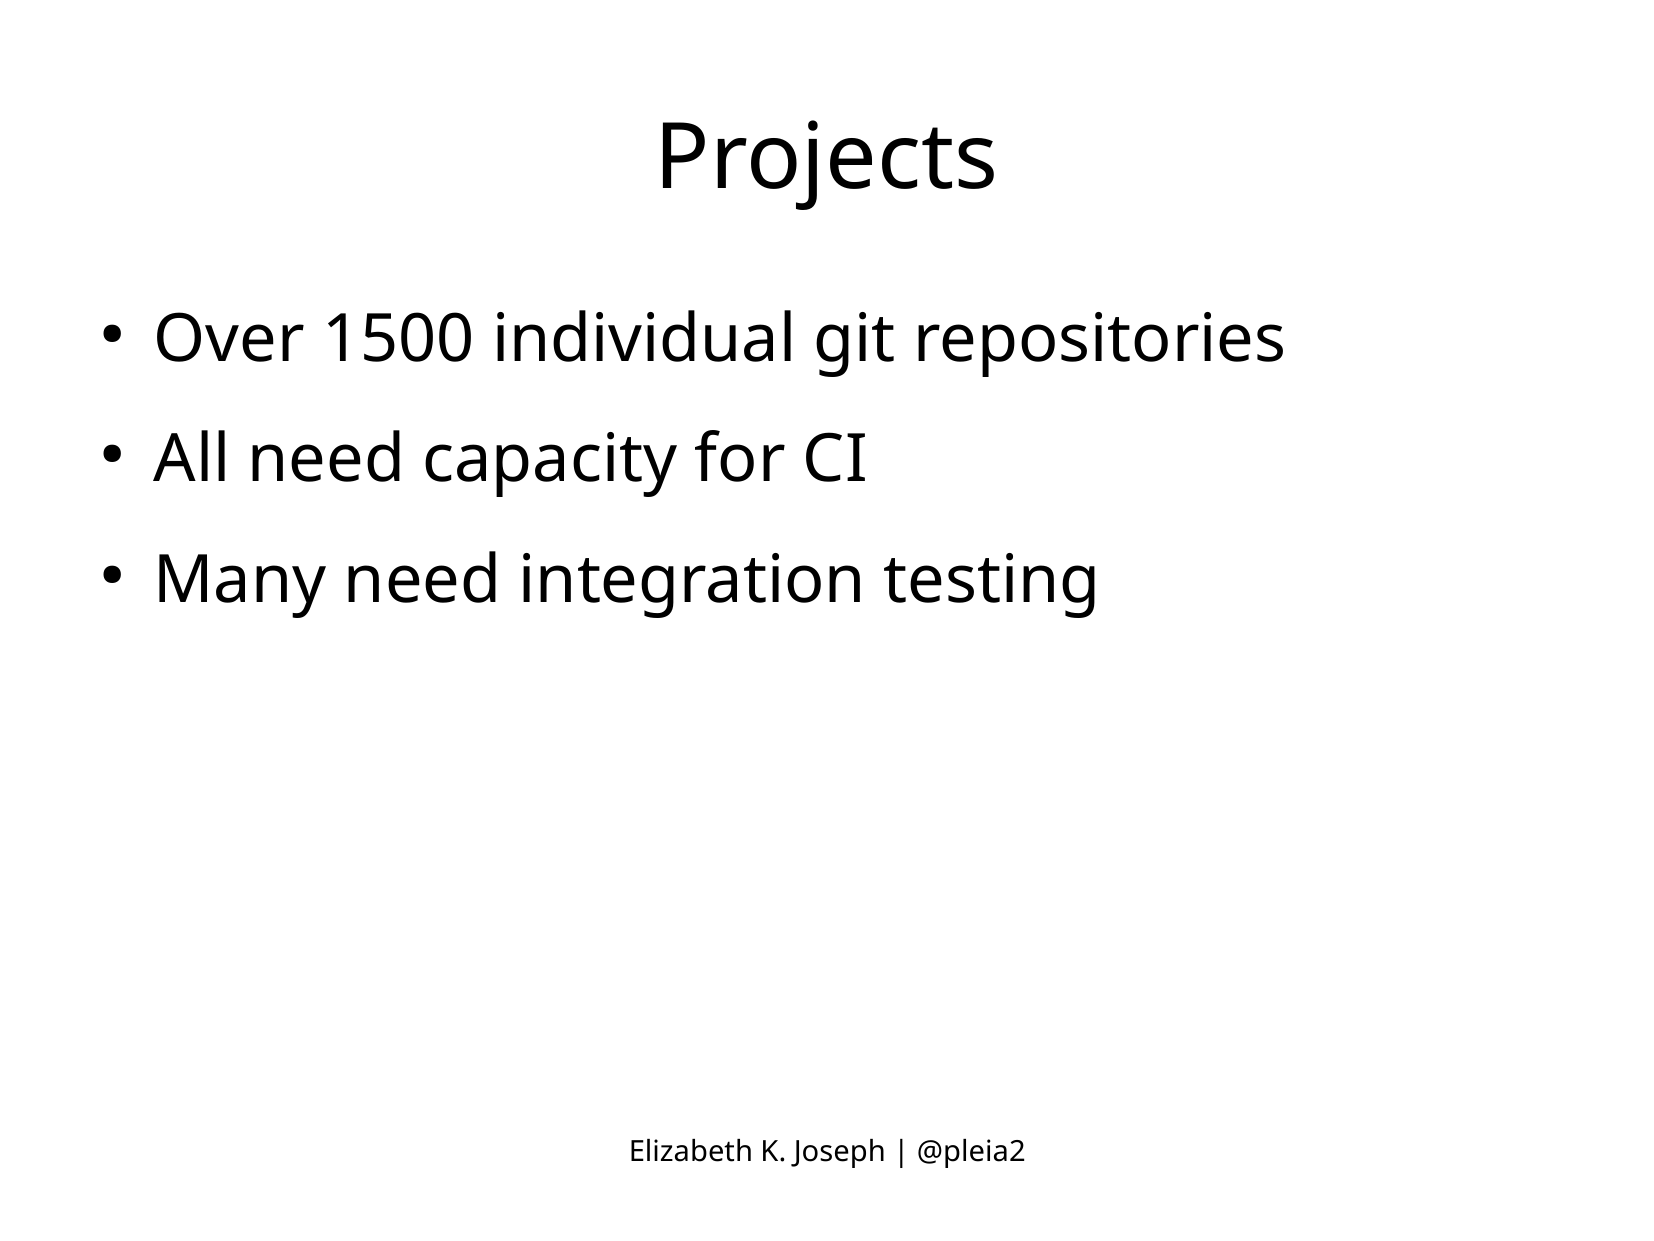

# Projects
Over 1500 individual git repositories
All need capacity for CI
Many need integration testing
Elizabeth K. Joseph | @pleia2